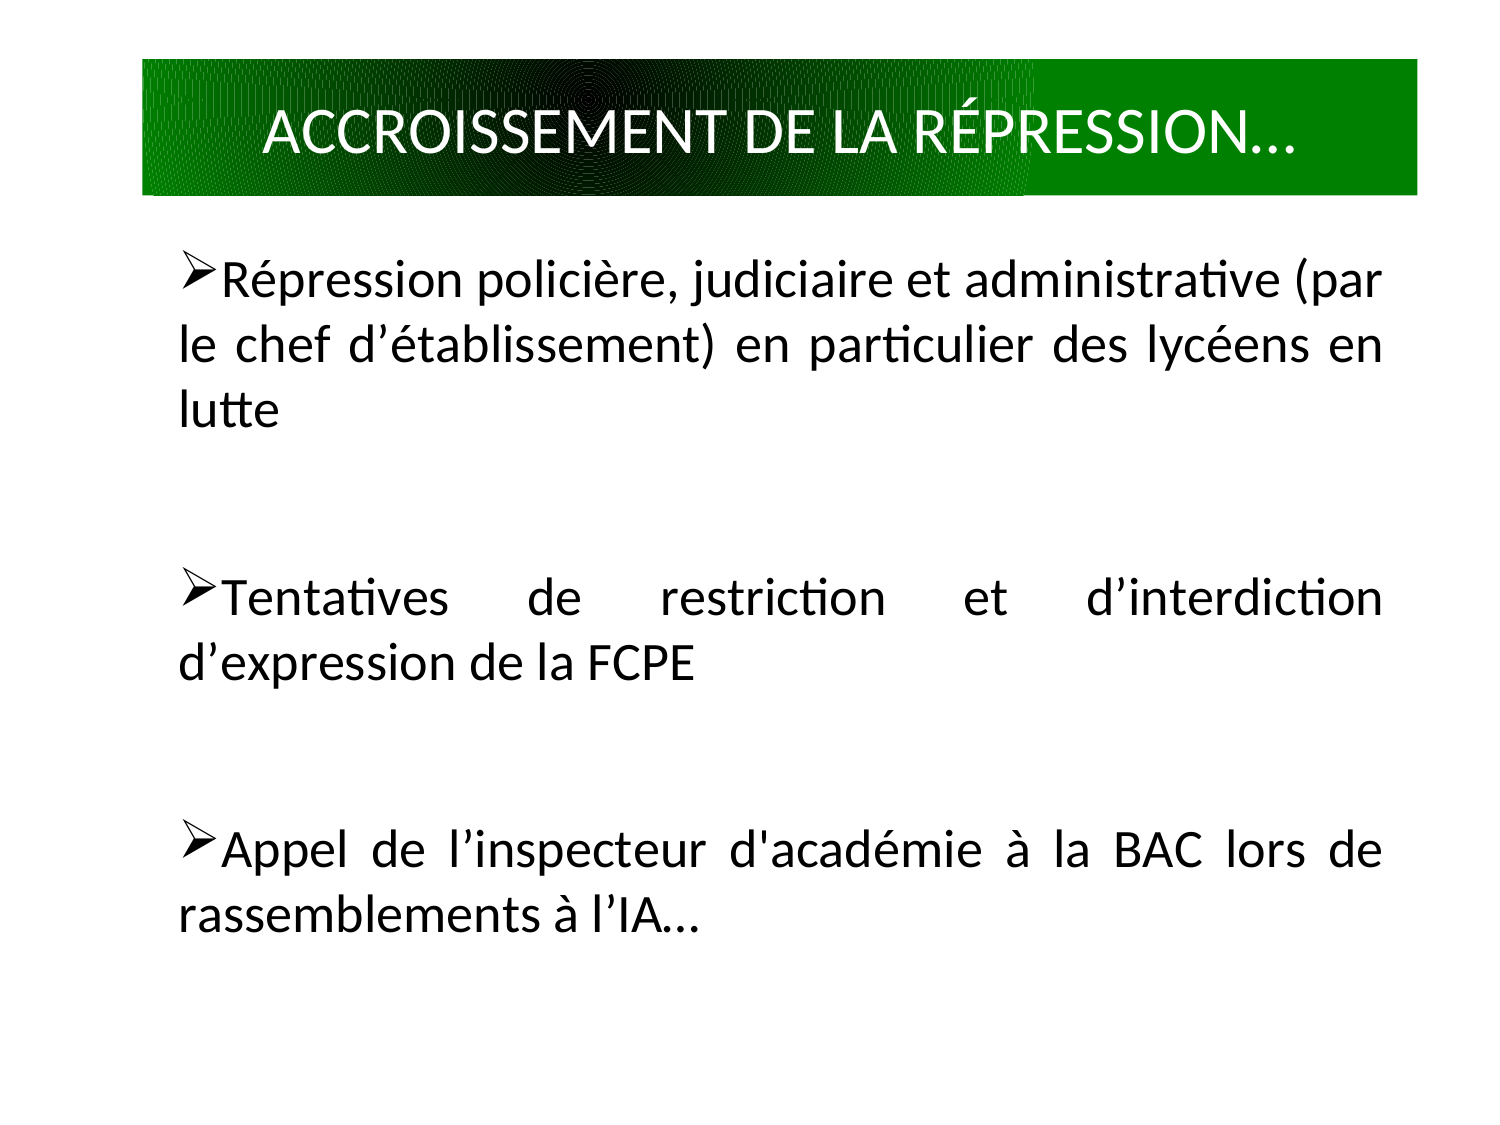

# ACCROISSEMENT DE LA RÉPRESSION…
Répression policière, judiciaire et administrative (par le chef d’établissement) en particulier des lycéens en lutte
Tentatives de restriction et d’interdiction d’expression de la FCPE
Appel de l’inspecteur d'académie à la BAC lors de rassemblements à l’IA…